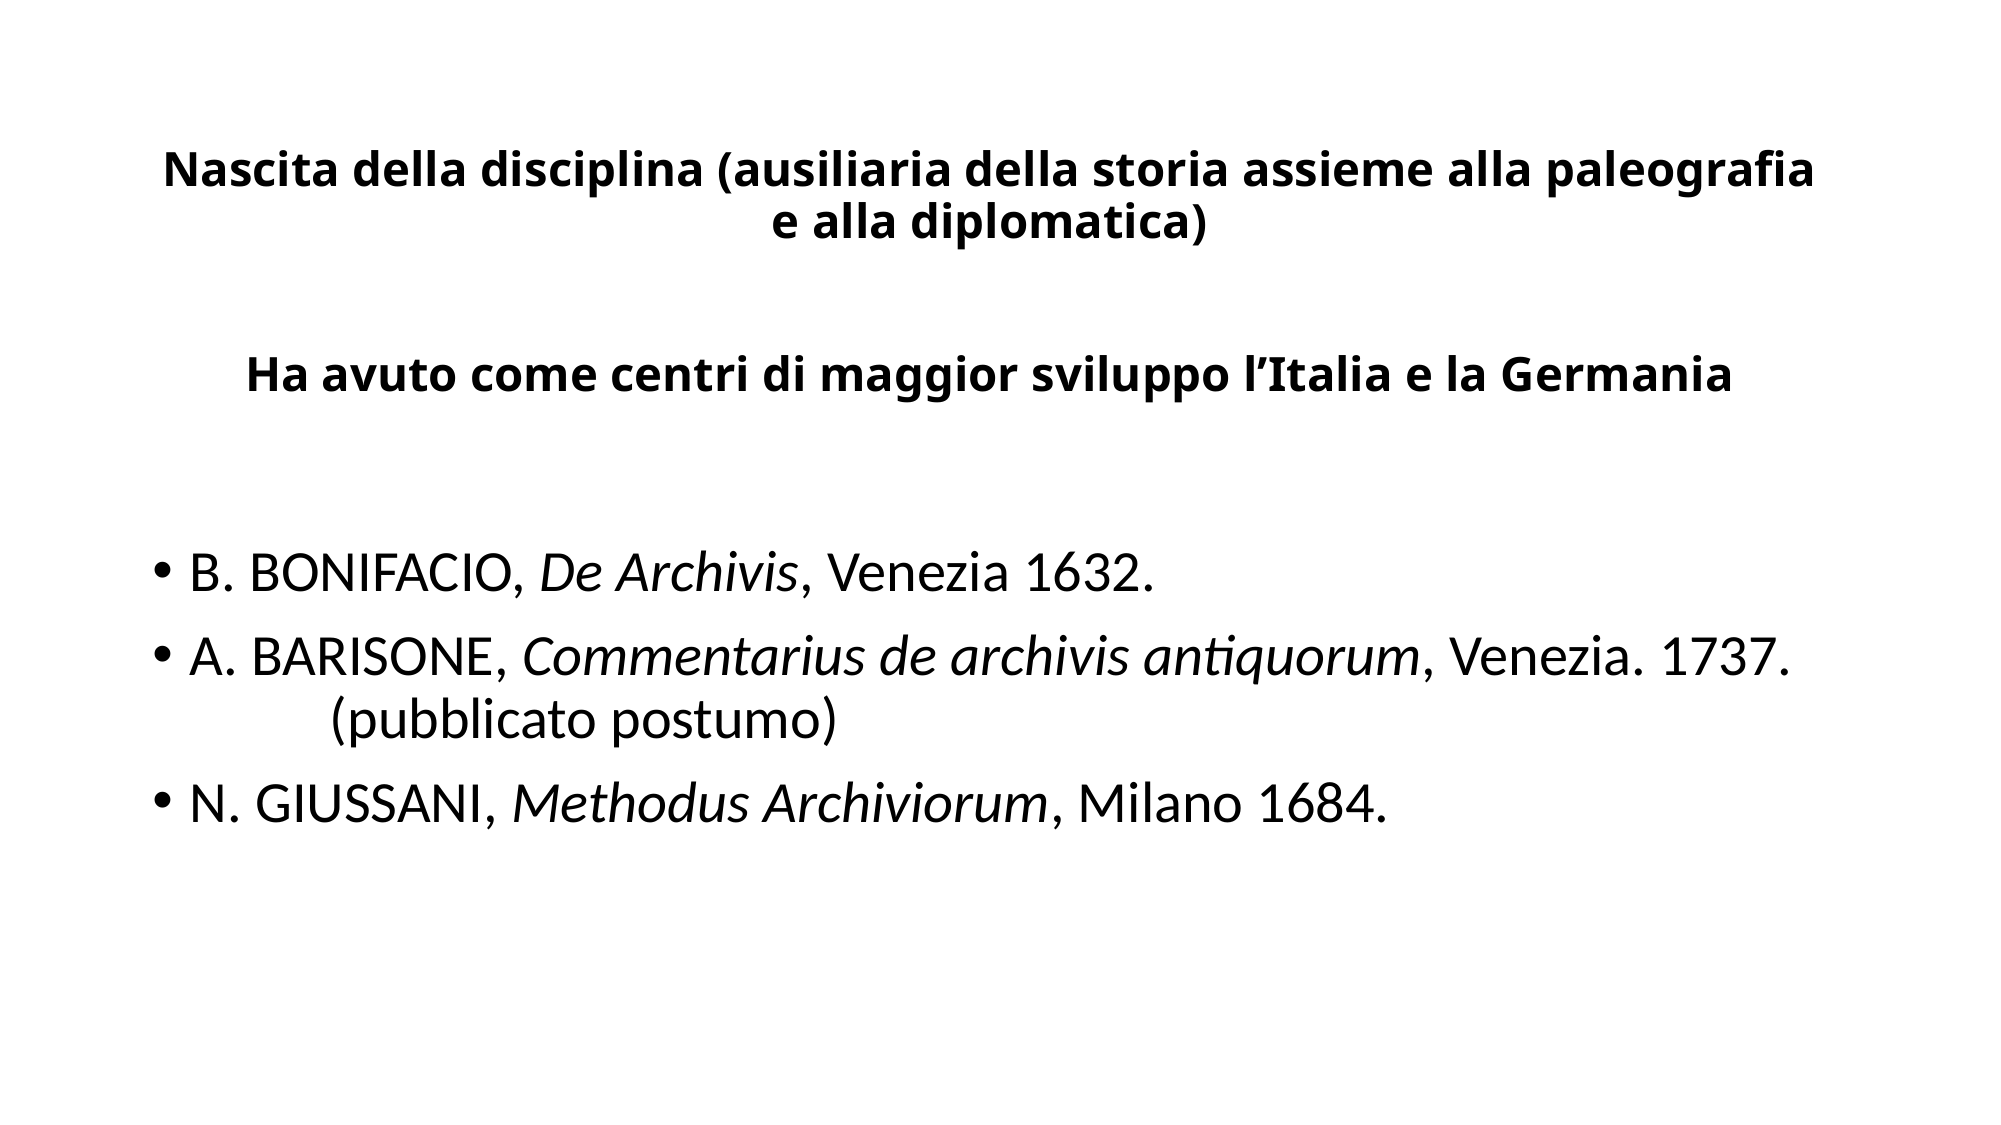

# Nascita della disciplina (ausiliaria della storia assieme alla paleografia e alla diplomatica) Ha avuto come centri di maggior sviluppo l’Italia e la Germania
B. BONIFACIO, De Archivis, Venezia 1632.
A. BARISONE, Commentarius de archivis antiquorum, Venezia. 1737. 		 (pubblicato postumo)
N. GIUSSANI, Methodus Archiviorum, Milano 1684.